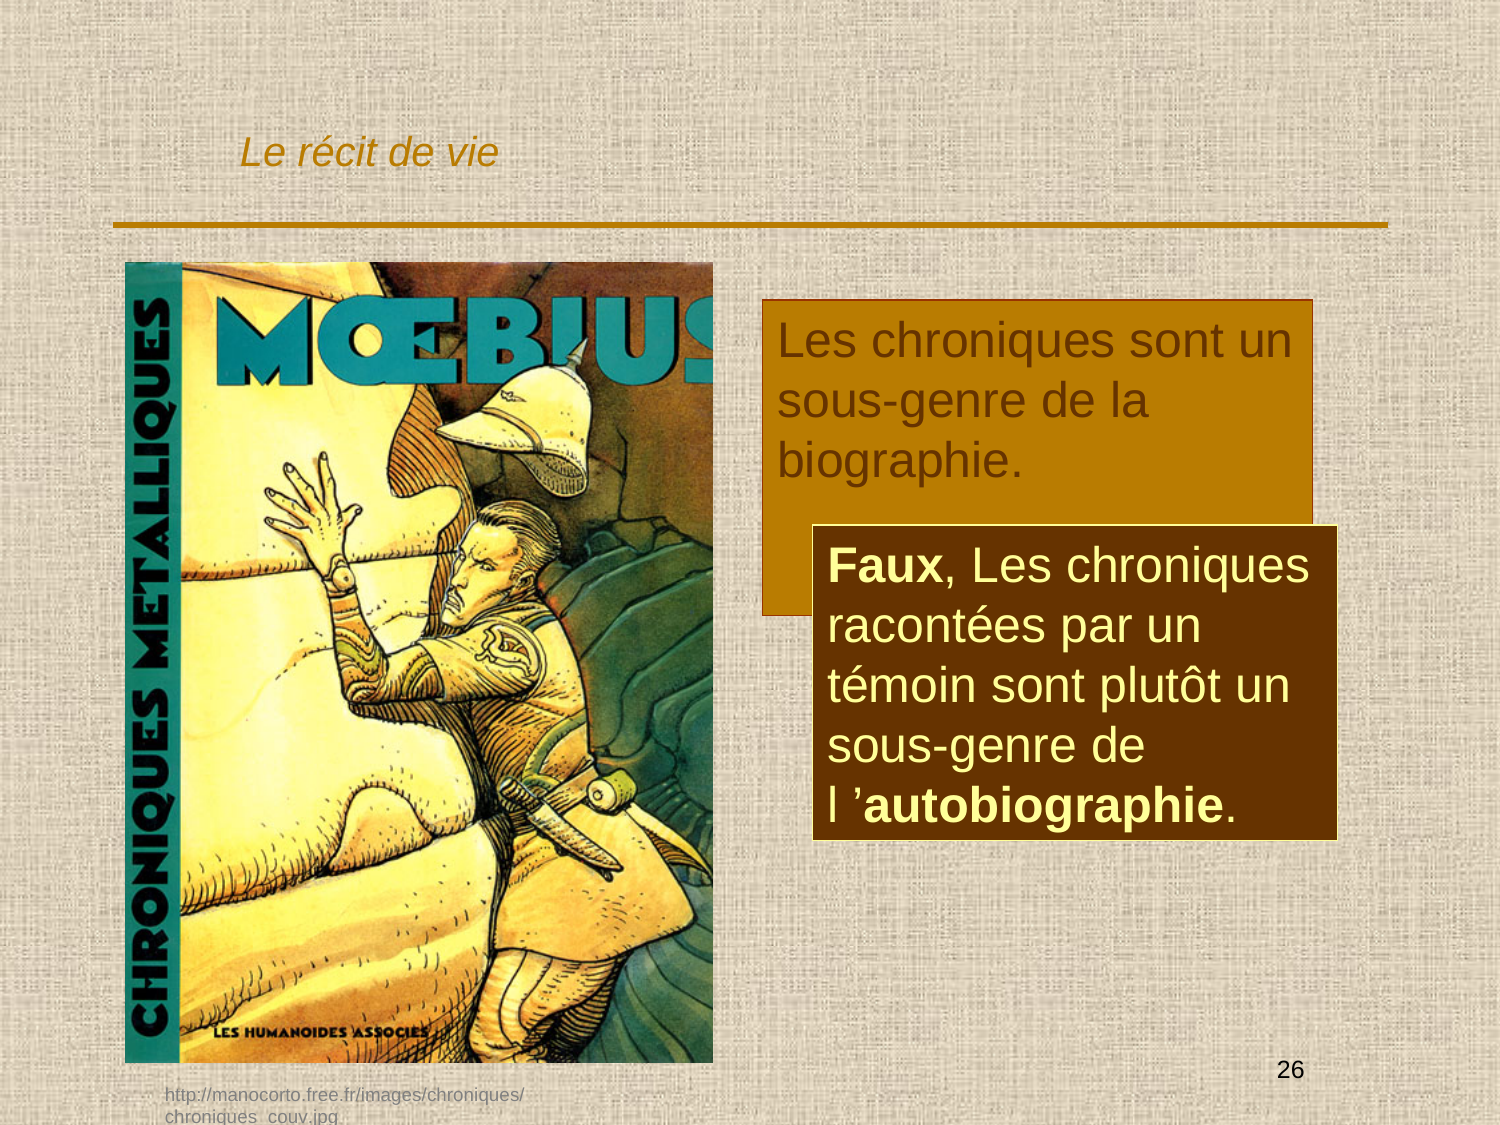

Le récit de vie
Les chroniques sont un sous-genre de la biographie.
Vrai / Faux ?
Faux, Les chroniques racontées par un témoin sont plutôt un sous-genre de l ’autobiographie.
26
http://manocorto.free.fr/images/chroniques/chroniques_couv.jpg